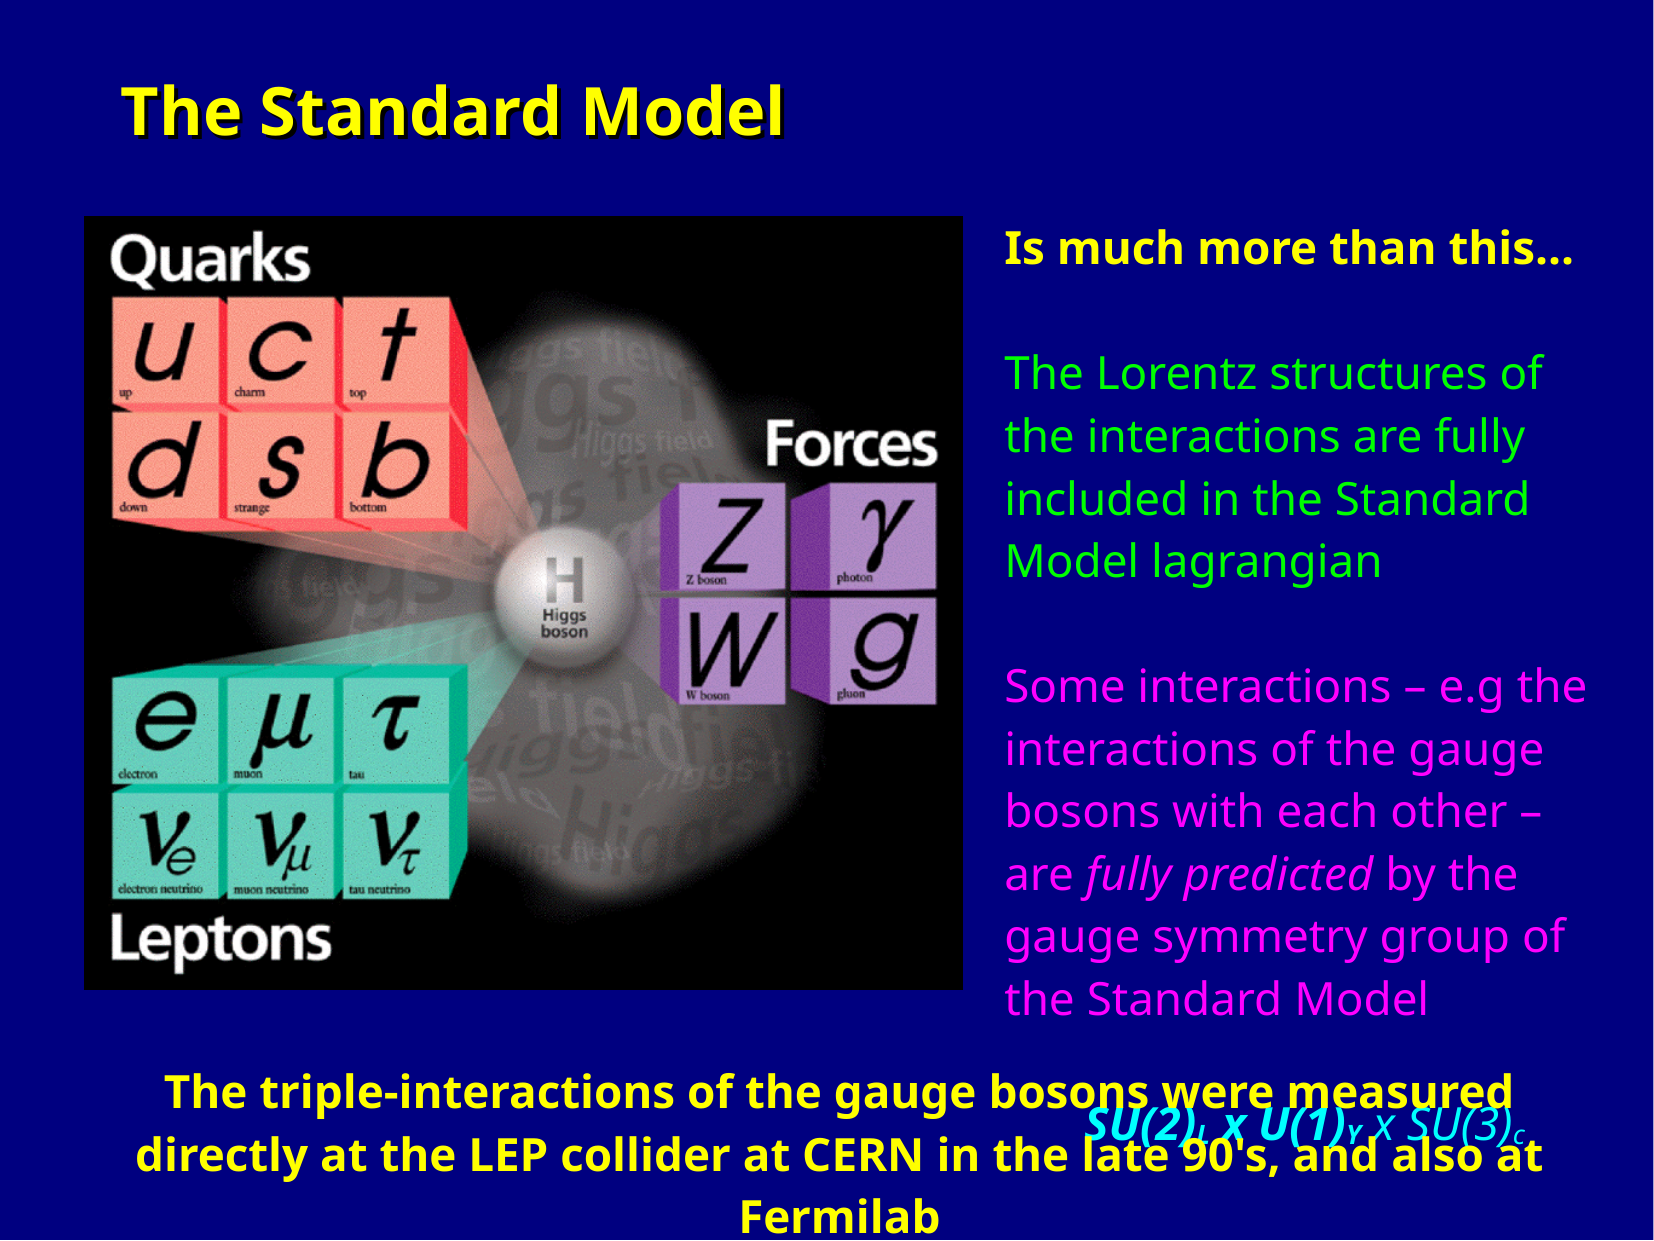

The Standard Model
Is much more than this...
The Lorentz structures of the interactions are fully included in the Standard Model lagrangian
Some interactions – e.g the interactions of the gauge bosons with each other – are fully predicted by the gauge symmetry group of the Standard Model
SU(2)L x U(1)Y x SU(3)c
The triple-interactions of the gauge bosons were measured directly at the LEP collider at CERN in the late 90's, and also at Fermilab